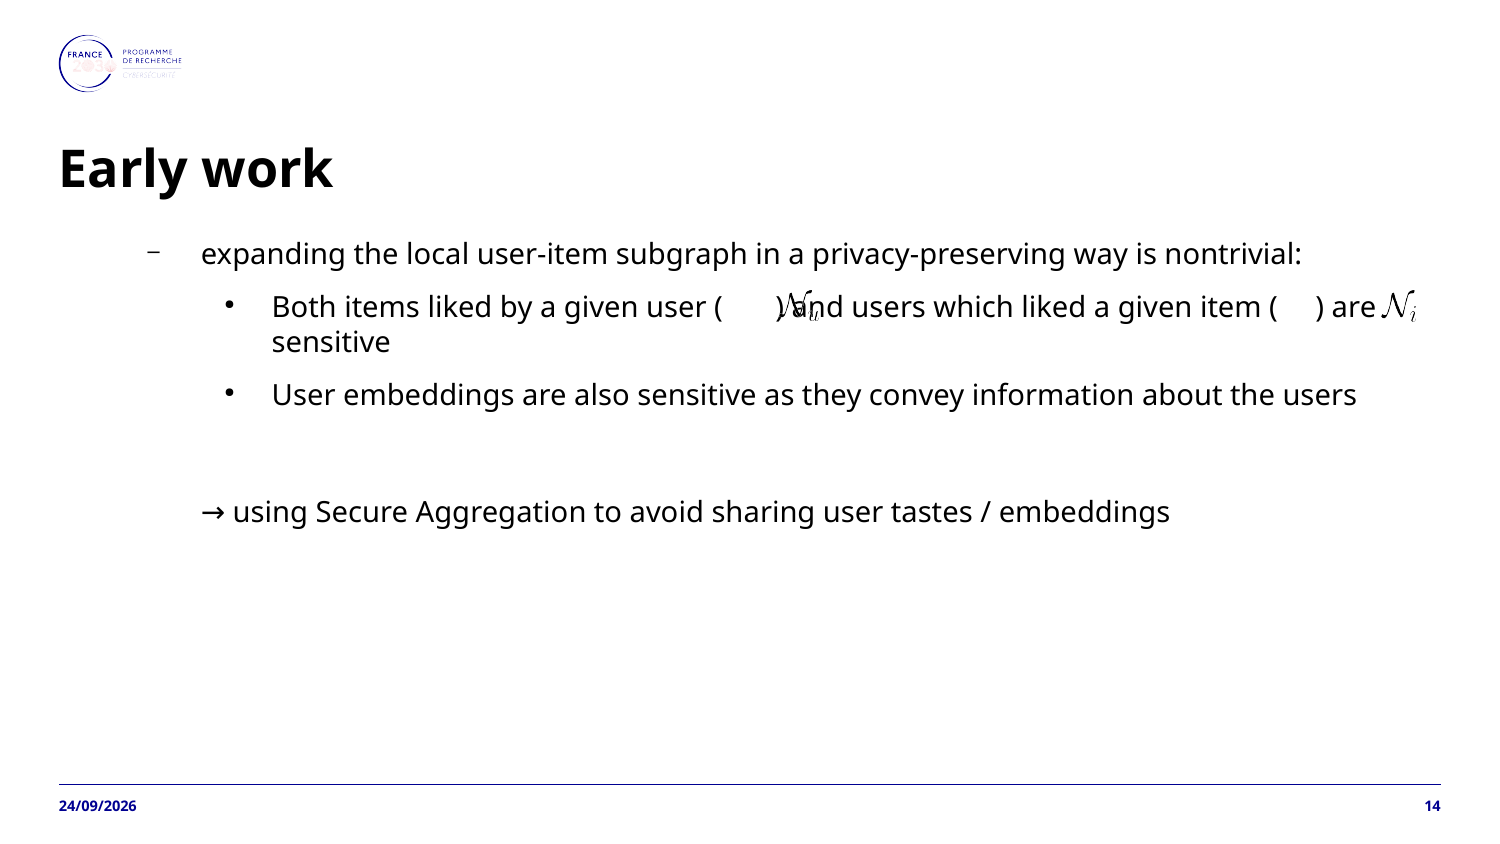

Early work
# expanding the local user-item subgraph in a privacy-preserving way is nontrivial:
Both items liked by a given user ( ) and users which liked a given item ( ) are sensitive
User embeddings are also sensitive as they convey information about the users
→ using Secure Aggregation to avoid sharing user tastes / embeddings